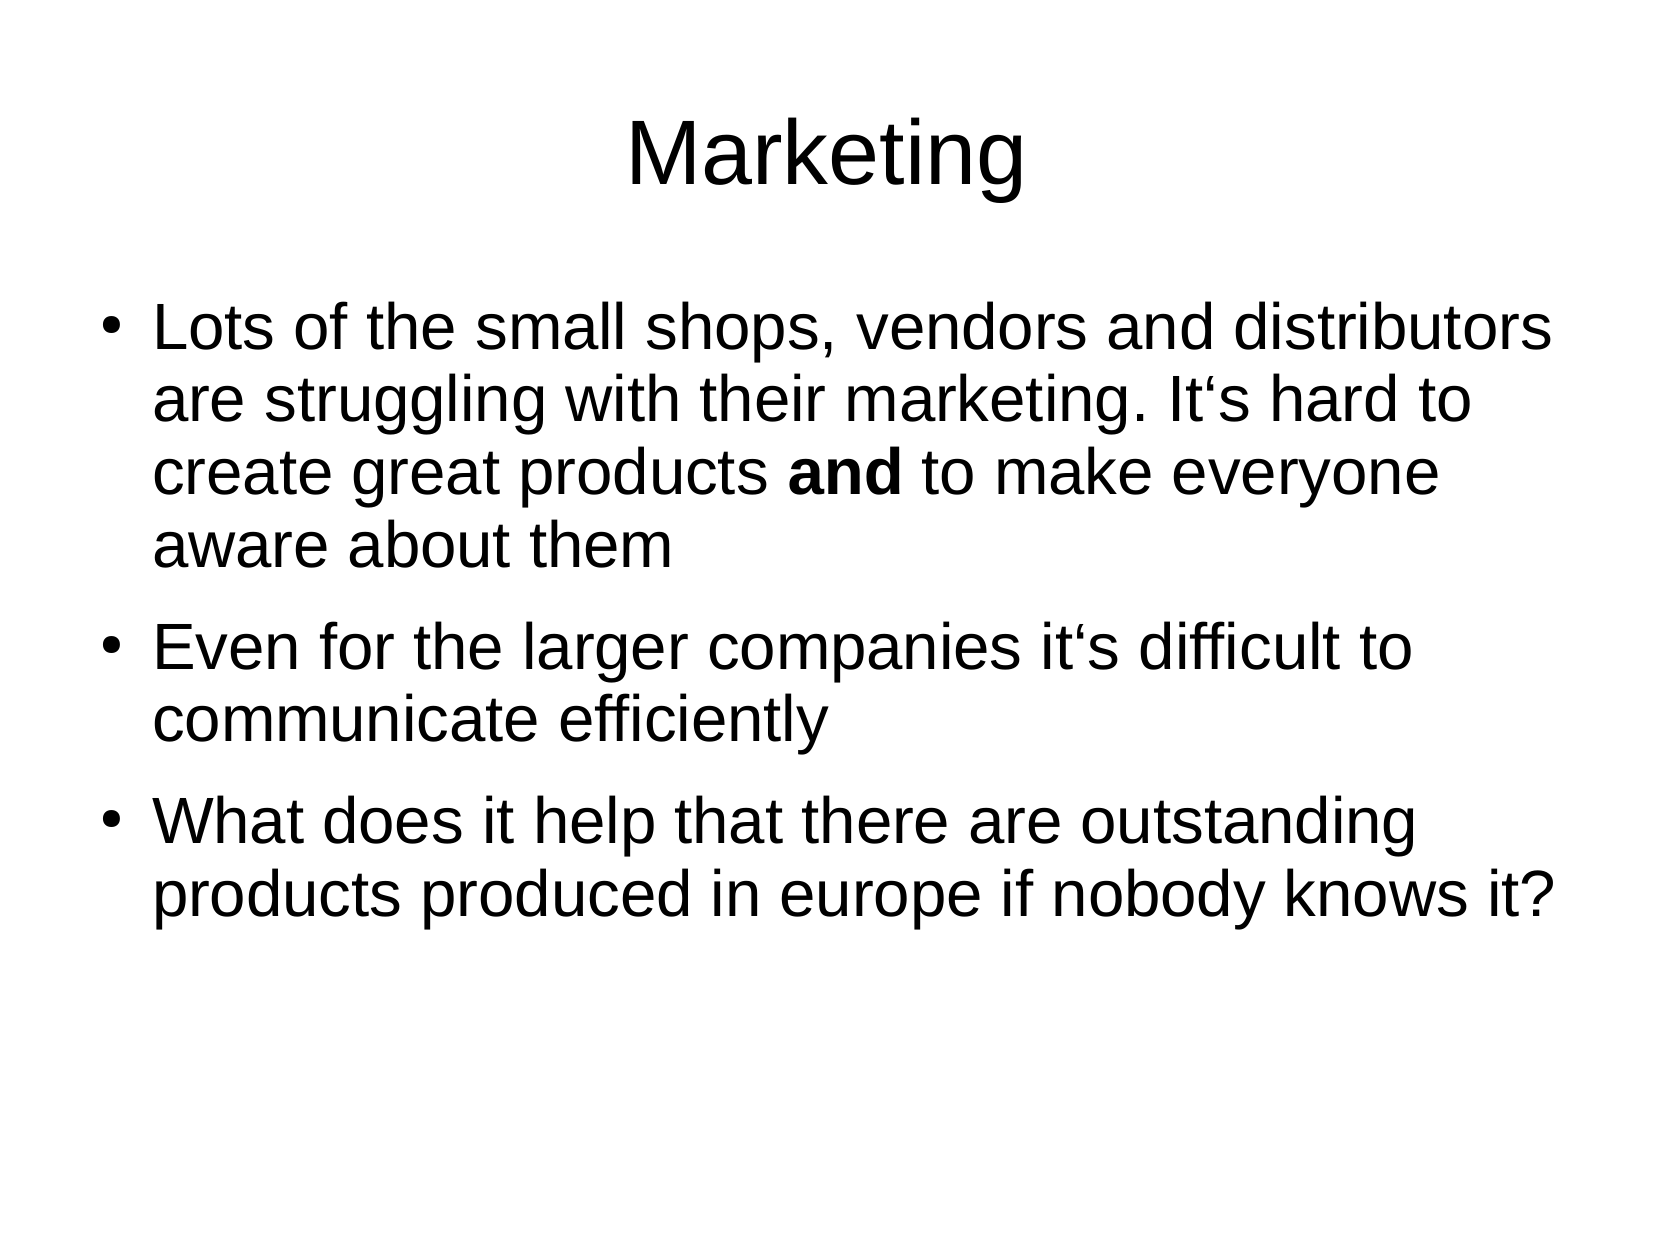

# Marketing
Lots of the small shops, vendors and distributors are struggling with their marketing. It‘s hard to create great products and to make everyone aware about them
Even for the larger companies it‘s difficult to communicate efficiently
What does it help that there are outstanding products produced in europe if nobody knows it?